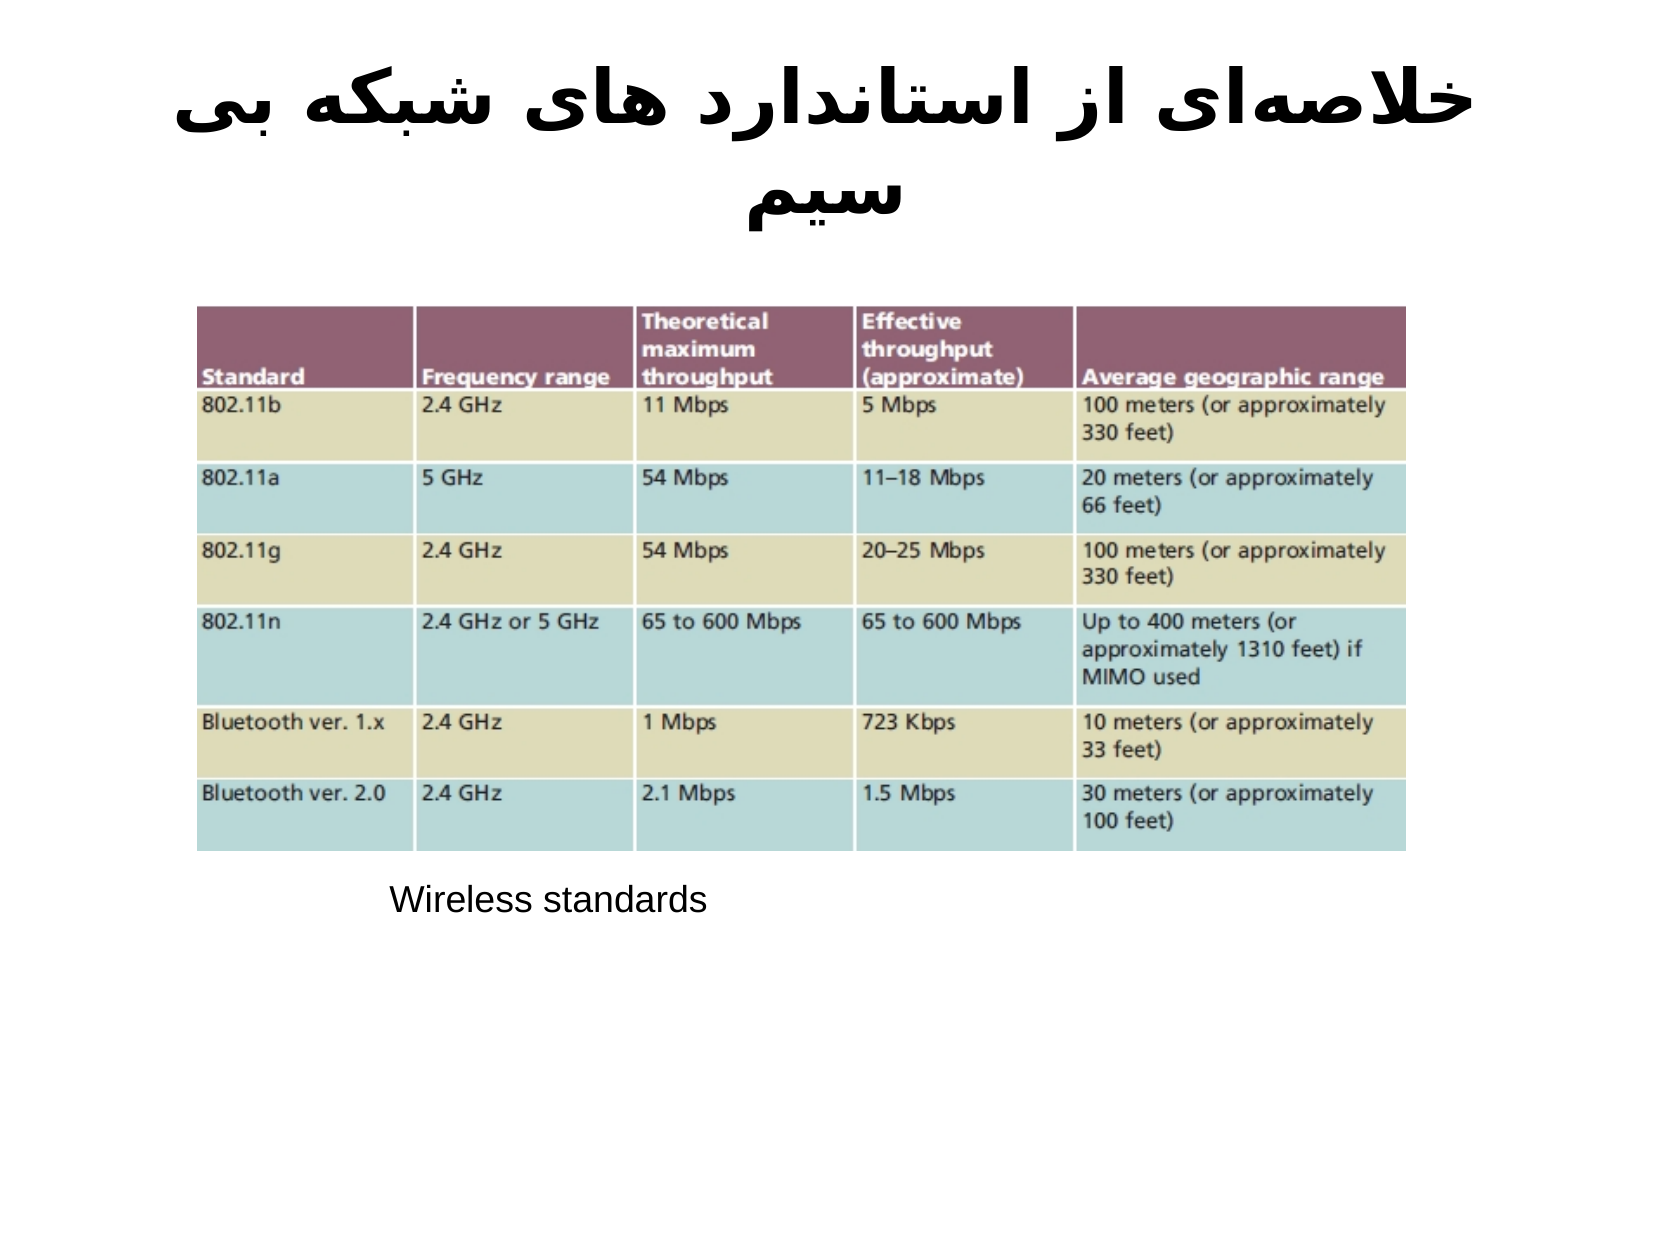

# خلاصه‌ای از استاندارد های شبکه بی سیم
 Wireless standards